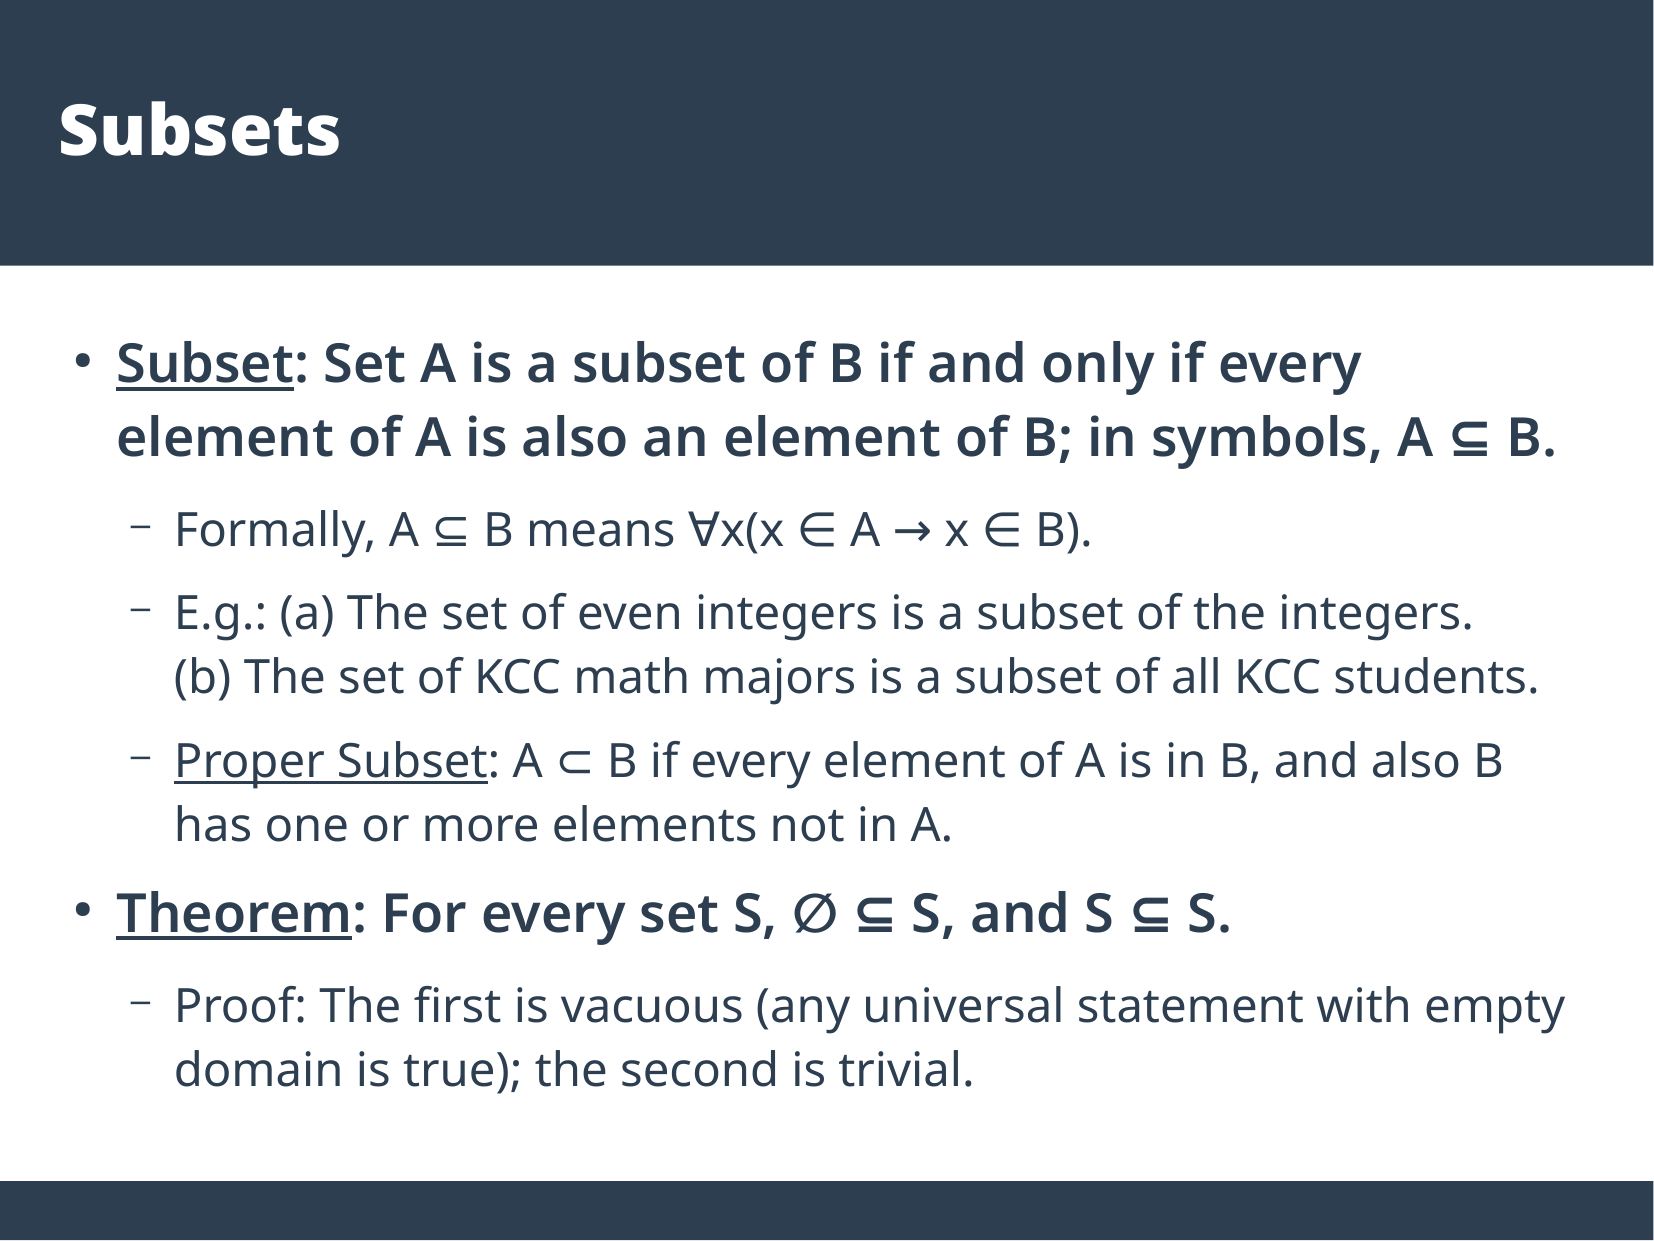

# Subsets
Subset: Set A is a subset of B if and only if every element of A is also an element of B; in symbols, A ⊆ B.
Formally, A ⊆ B means ∀x(x ∈ A → x ∈ B).
E.g.: (a) The set of even integers is a subset of the integers.
(b) The set of KCC math majors is a subset of all KCC students.
Proper Subset: A ⊂ B if every element of A is in B, and also B has one or more elements not in A.
Theorem: For every set S, ∅ ⊆ S, and S ⊆ S.
Proof: The first is vacuous (any universal statement with empty domain is true); the second is trivial.